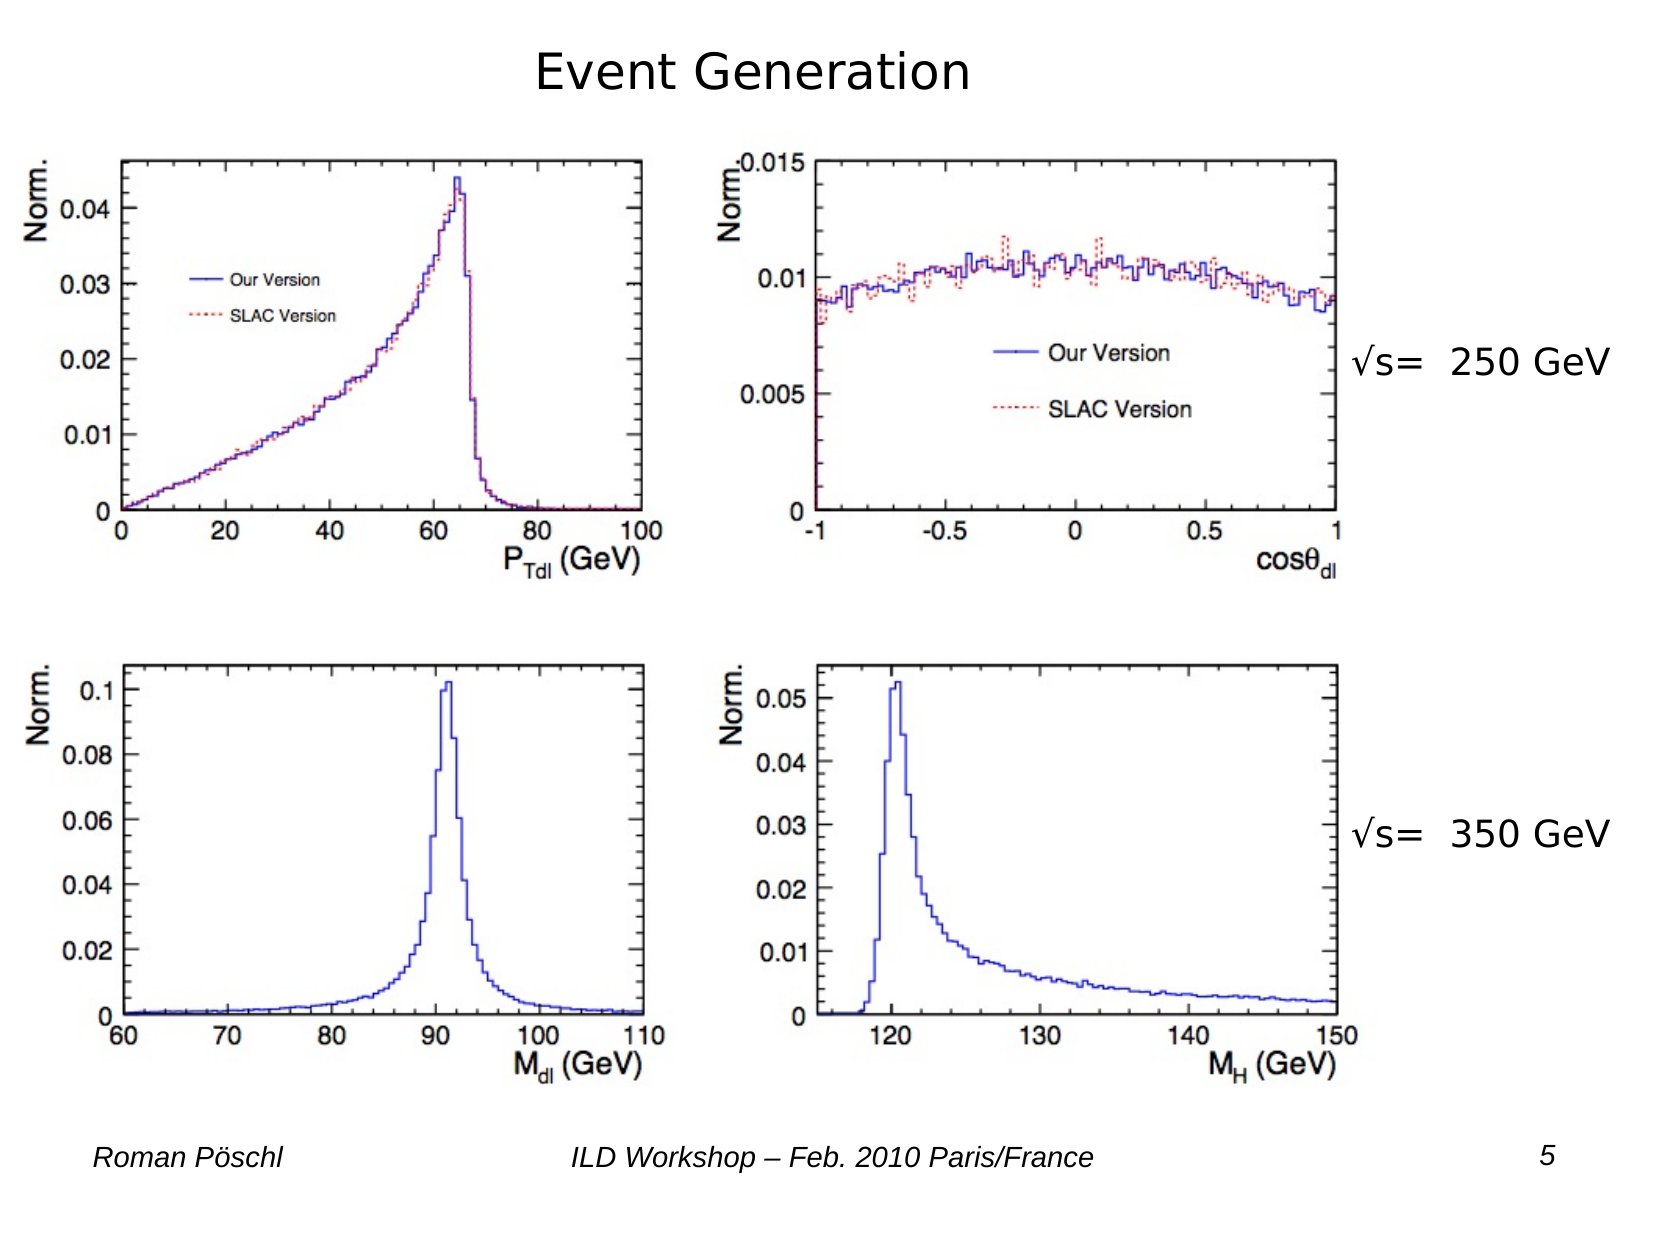

Event Generation
√s= 250 GeV
√s= 350 GeV